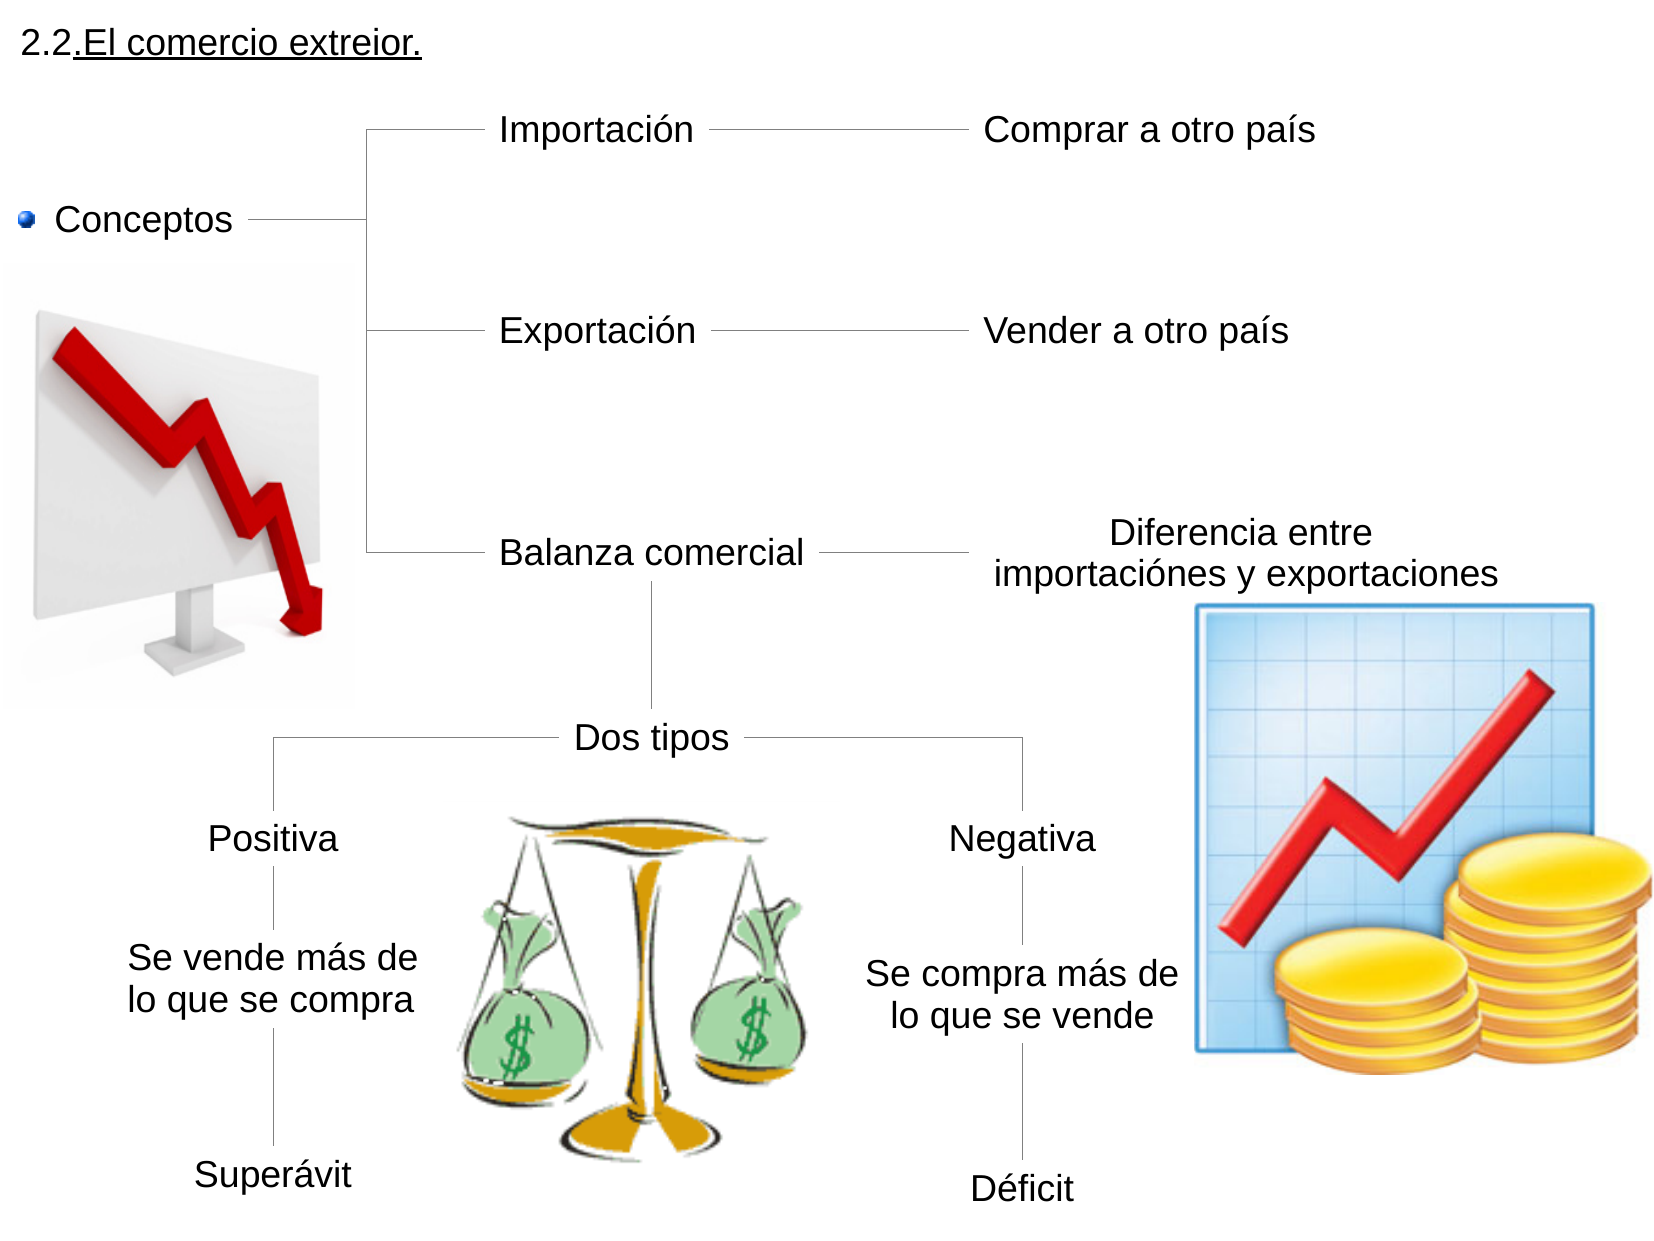

2.2.El comercio extreior.
Importación
Comprar a otro país
Conceptos
Exportación
Vender a otro país
Diferencia entre
 importaciónes y exportaciones
Balanza comercial
Dos tipos
Positiva
Negativa
Se vende más de
lo que se compra
Se compra más de
lo que se vende
Superávit
Déficit